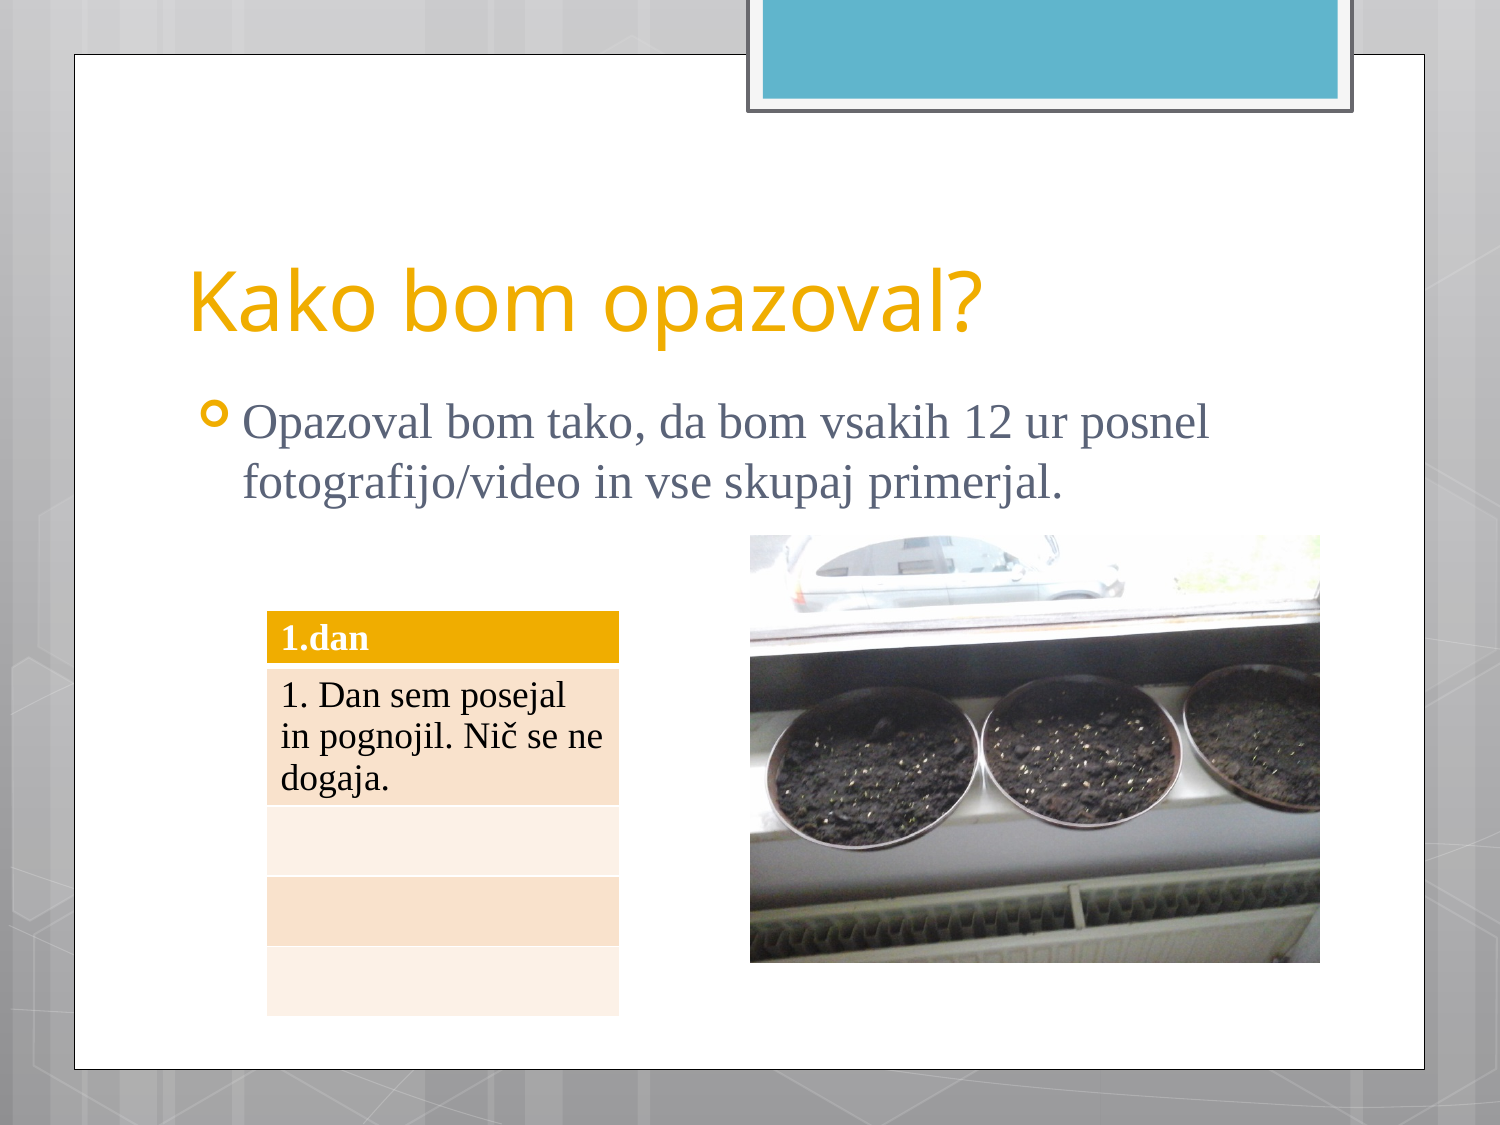

# Kako bom opazoval?
Opazoval bom tako, da bom vsakih 12 ur posnel fotografijo/video in vse skupaj primerjal.
| 1.dan |
| --- |
| 1. Dan sem posejal in pognojil. Nič se ne dogaja. |
| |
| |
| |